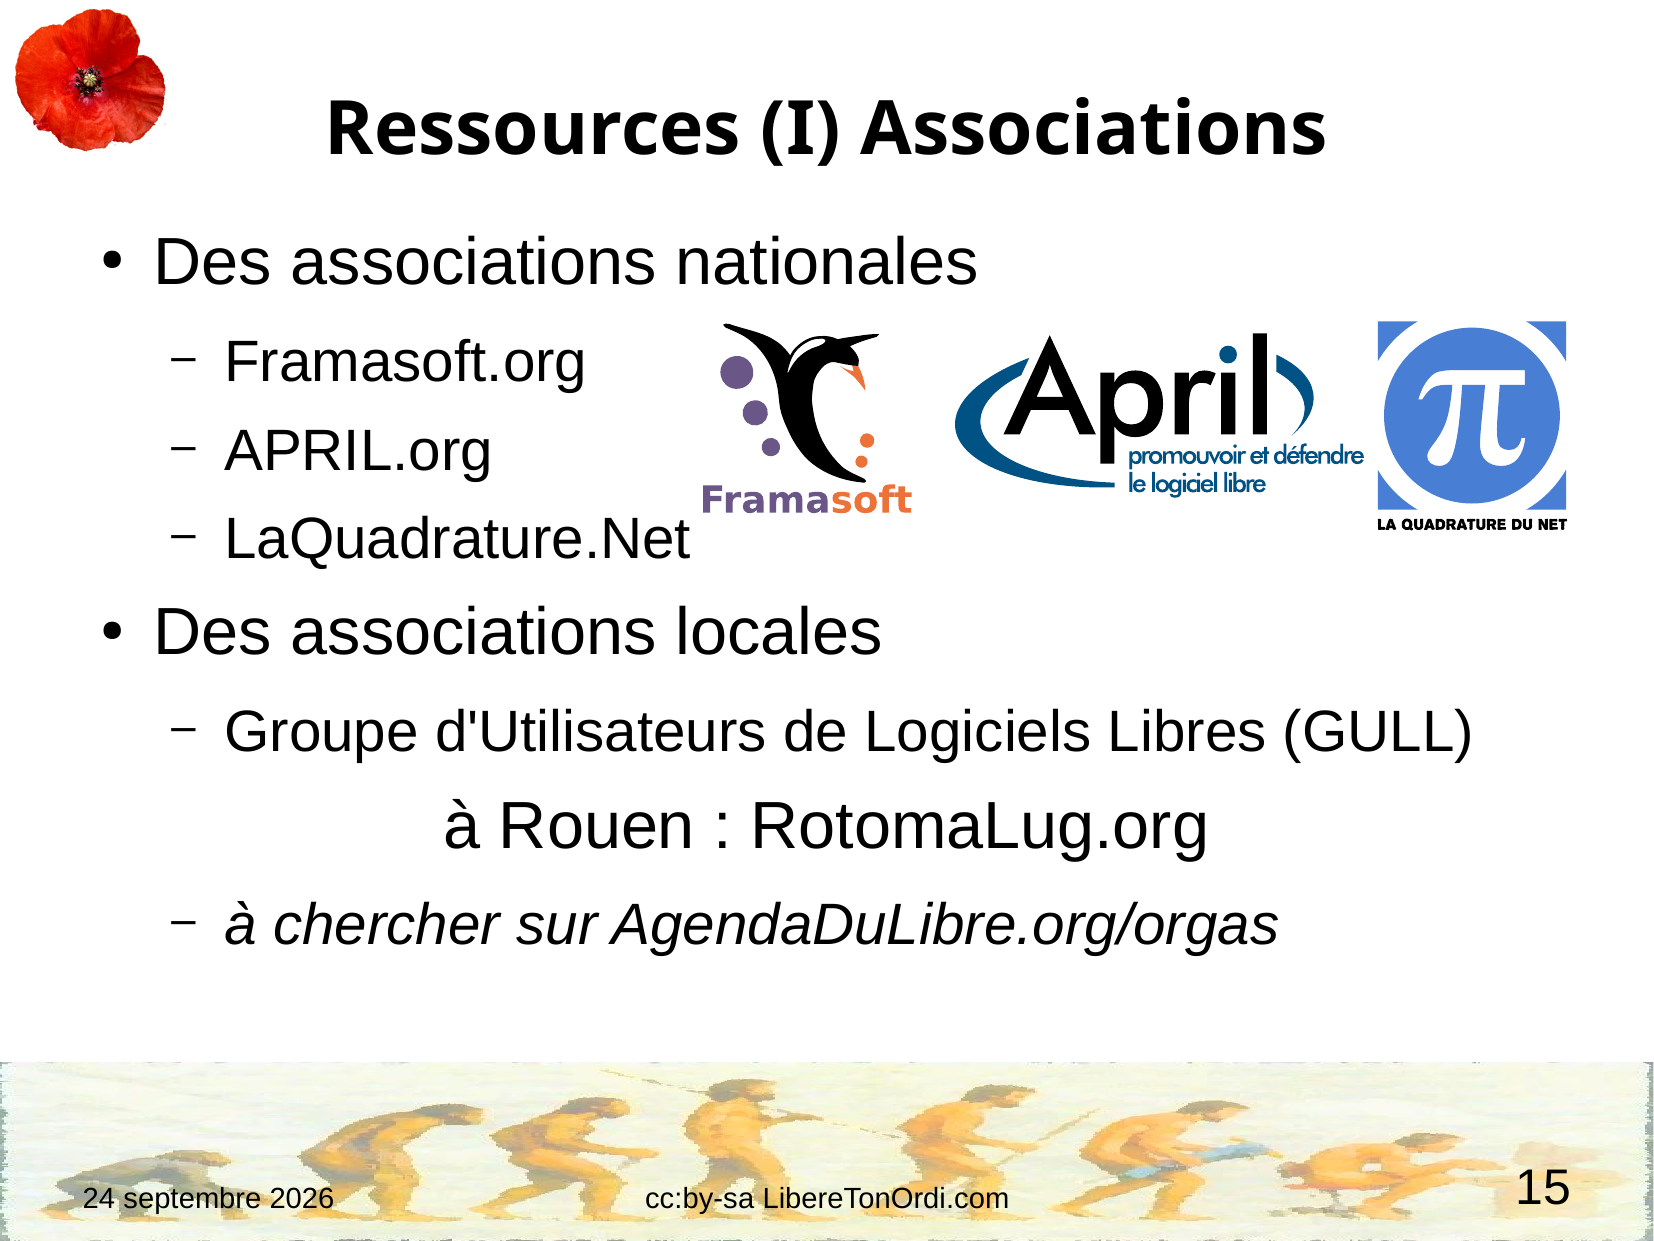

# Ressources (I) Associations
Des associations nationales
Framasoft.org
APRIL.org
LaQuadrature.Net
Des associations locales
Groupe d'Utilisateurs de Logiciels Libres (GULL)
à Rouen : RotomaLug.org
à chercher sur AgendaDuLibre.org/orgas
cc:by-sa LibereTonOrdi.com
15